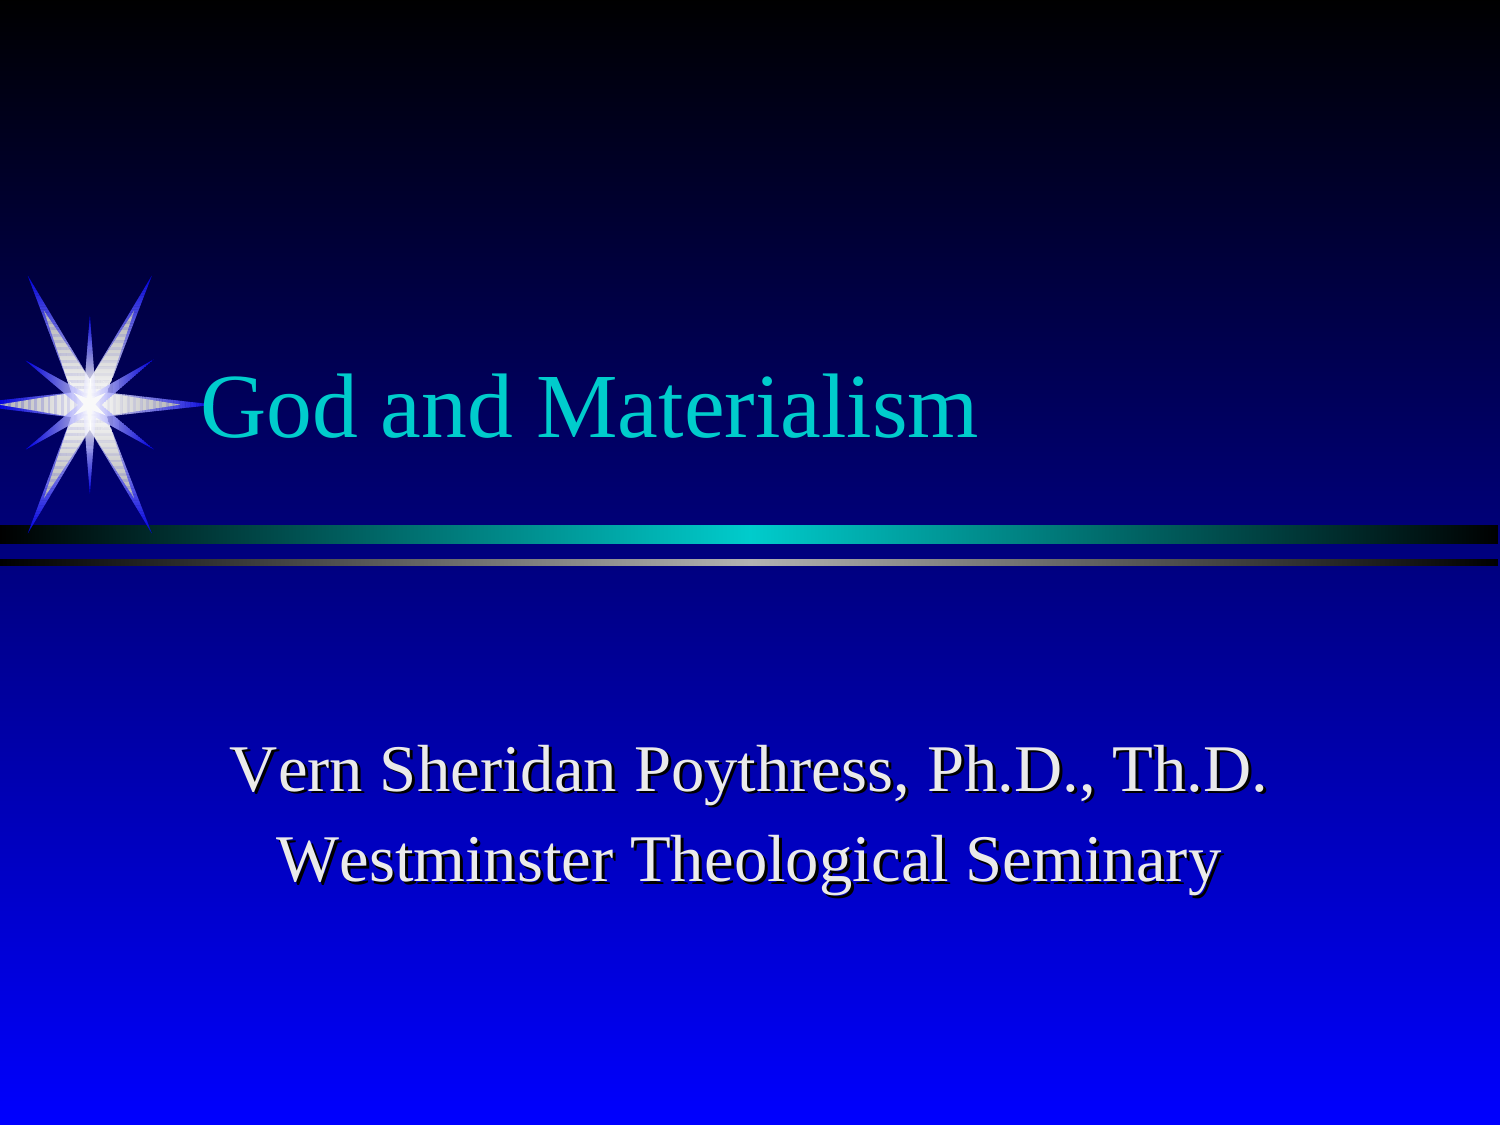

# God and Materialism
Vern Sheridan Poythress, Ph.D., Th.D.
Westminster Theological Seminary